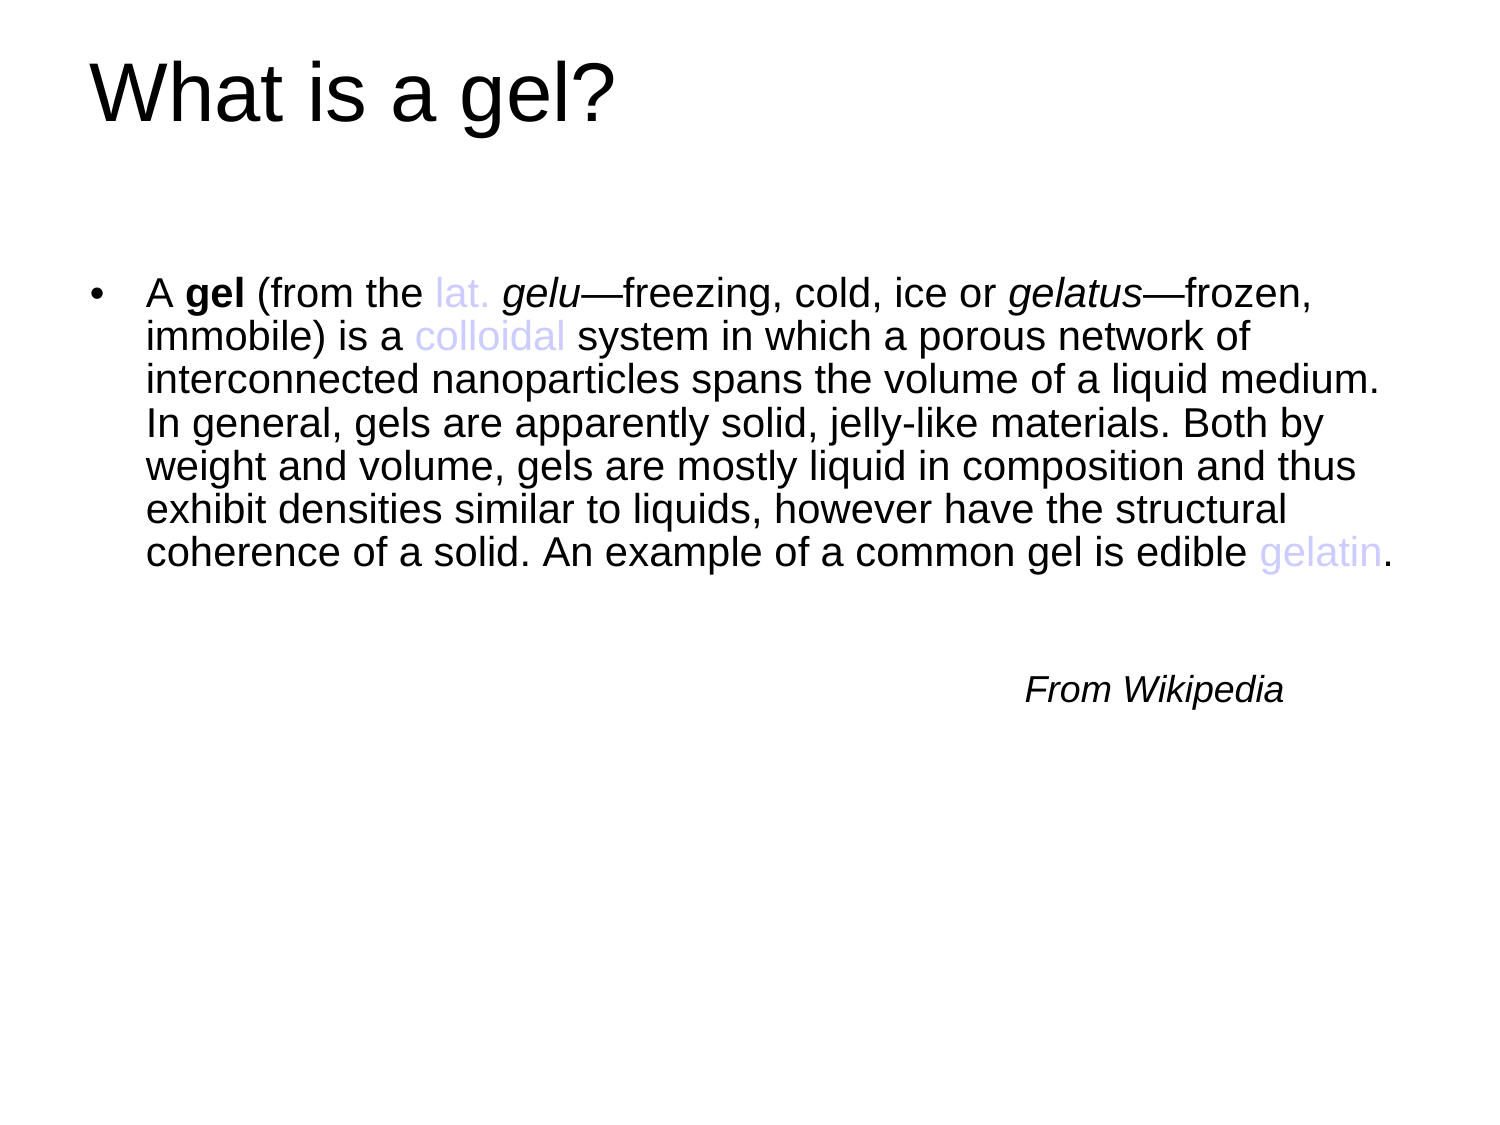

# What is a gel?
A gel (from the lat. gelu—freezing, cold, ice or gelatus—frozen, immobile) is a colloidal system in which a porous network of interconnected nanoparticles spans the volume of a liquid medium. In general, gels are apparently solid, jelly-like materials. Both by weight and volume, gels are mostly liquid in composition and thus exhibit densities similar to liquids, however have the structural coherence of a solid. An example of a common gel is edible gelatin.
From Wikipedia